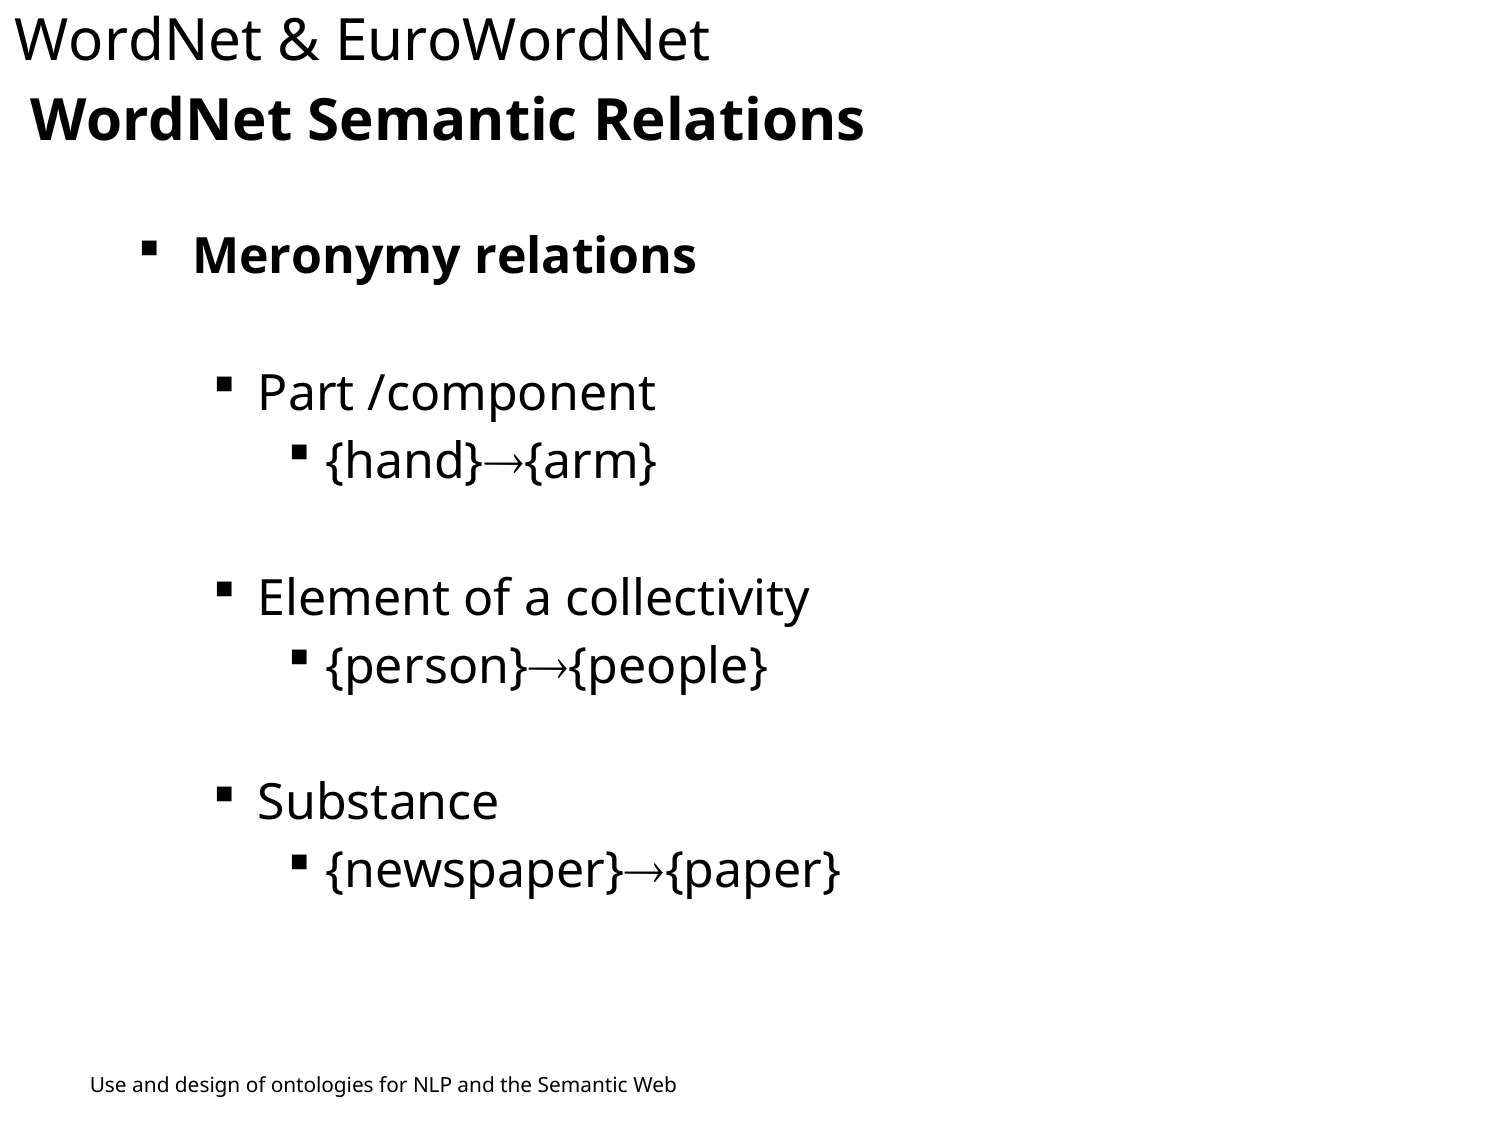

WordNet & EuroWordNet
 WordNet Semantic Relations
# Meronymy relations
Part /component
{hand}{arm}
Element of a collectivity
{person}{people}
Substance
{newspaper}{paper}